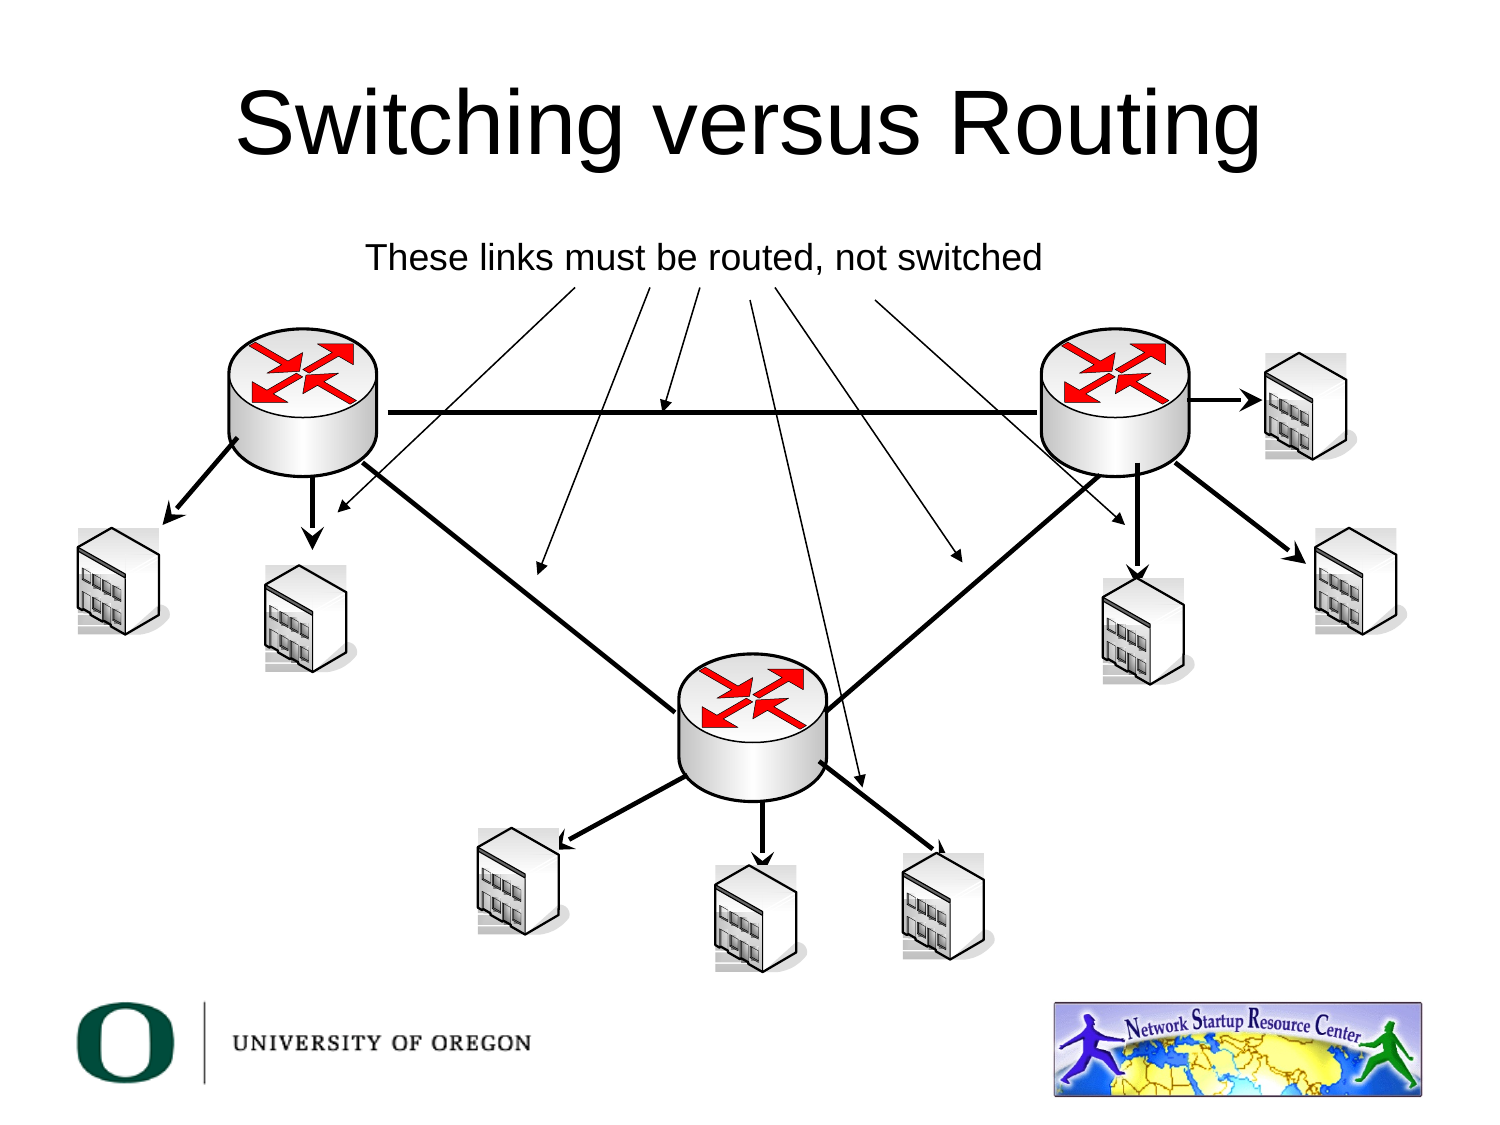

# Switching versus Routing
These links must be routed, not switched